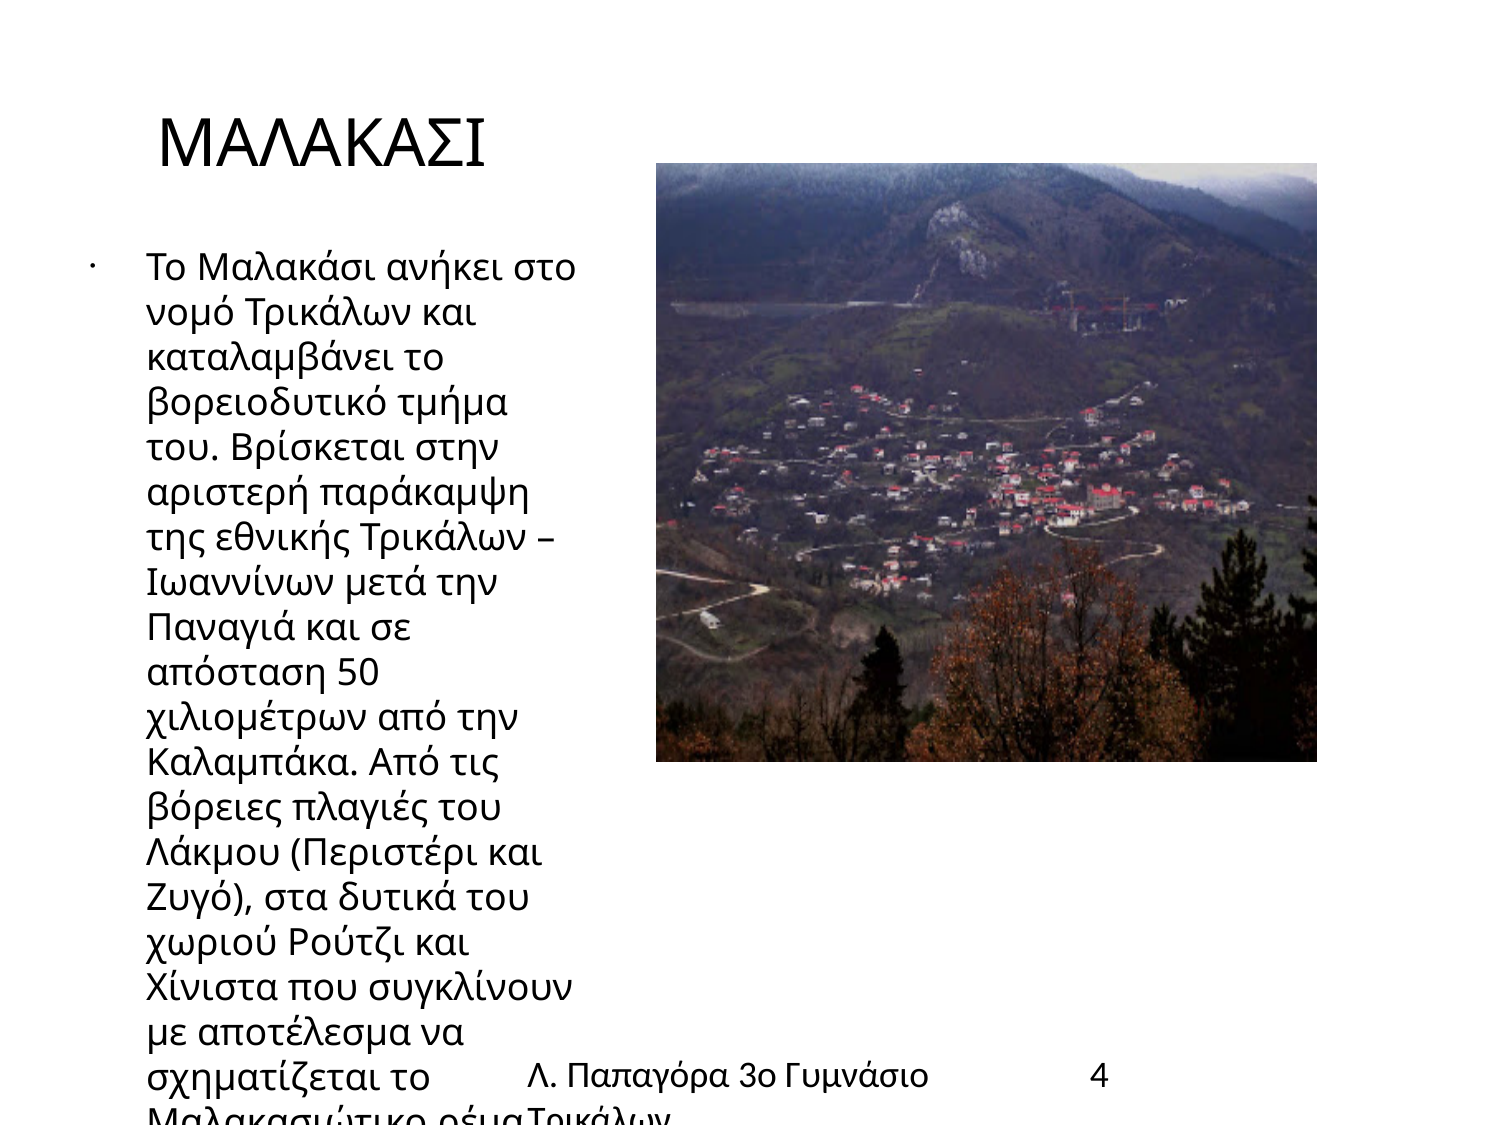

# ΜΑΛΑΚΑΣΙ
Το Μαλακάσι ανήκει στο νομό Τρικάλων και καταλαμβάνει το βορειοδυτικό τμήμα του. Βρίσκεται στην αριστερή παράκαμψη της εθνικής Τρικάλων – Ιωαννίνων μετά την Παναγιά και σε απόσταση 50 χιλιομέτρων από την Καλαμπάκα. Από τις βόρειες πλαγιές του Λάκμου (Περιστέρι και Ζυγό), στα δυτικά του χωριού Ρούτζι και Χίνιστα που συγκλίνουν με αποτέλεσμα να σχηματίζεται το Μαλακασιώτικο ρέμα (έτσι ονομάζεται το πρώτο κομμάτι του Πηνειού ποταμού).
Λ. Παπαγόρα 3ο Γυμνάσιο Τρικάλων